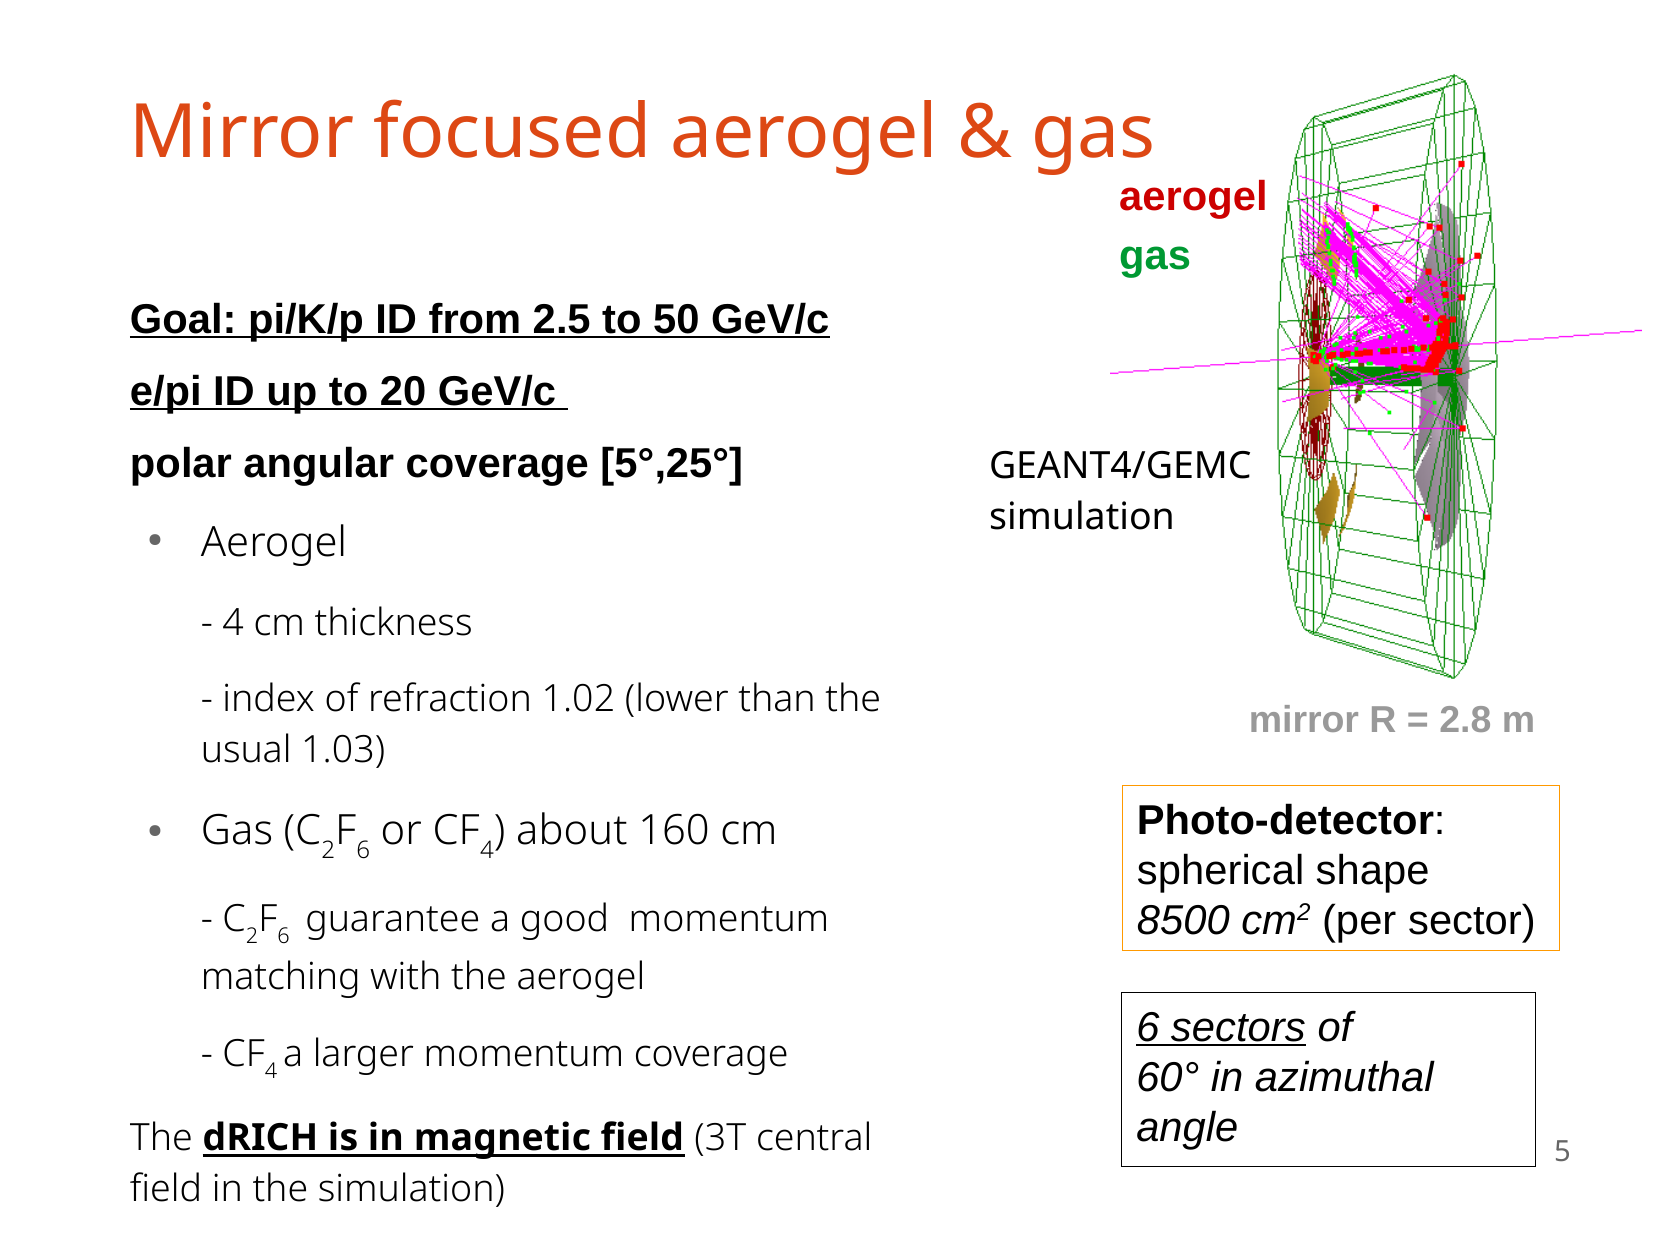

# Mirror focused aerogel & gas
aerogel
gas
Goal: pi/K/p ID from 2.5 to 50 GeV/c
e/pi ID up to 20 GeV/c
polar angular coverage [5°,25°]
Aerogel
- 4 cm thickness
- index of refraction 1.02 (lower than the usual 1.03)
Gas (C2F6 or CF4) about 160 cm
- C2F6 guarantee a good momentum matching with the aerogel
- CF4 a larger momentum coverage
The dRICH is in magnetic field (3T central field in the simulation)
GEANT4/GEMC
simulation
mirror R = 2.8 m
Photo-detector:
spherical shape
8500 cm2 (per sector)
6 sectors of
60° in azimuthal
angle
5